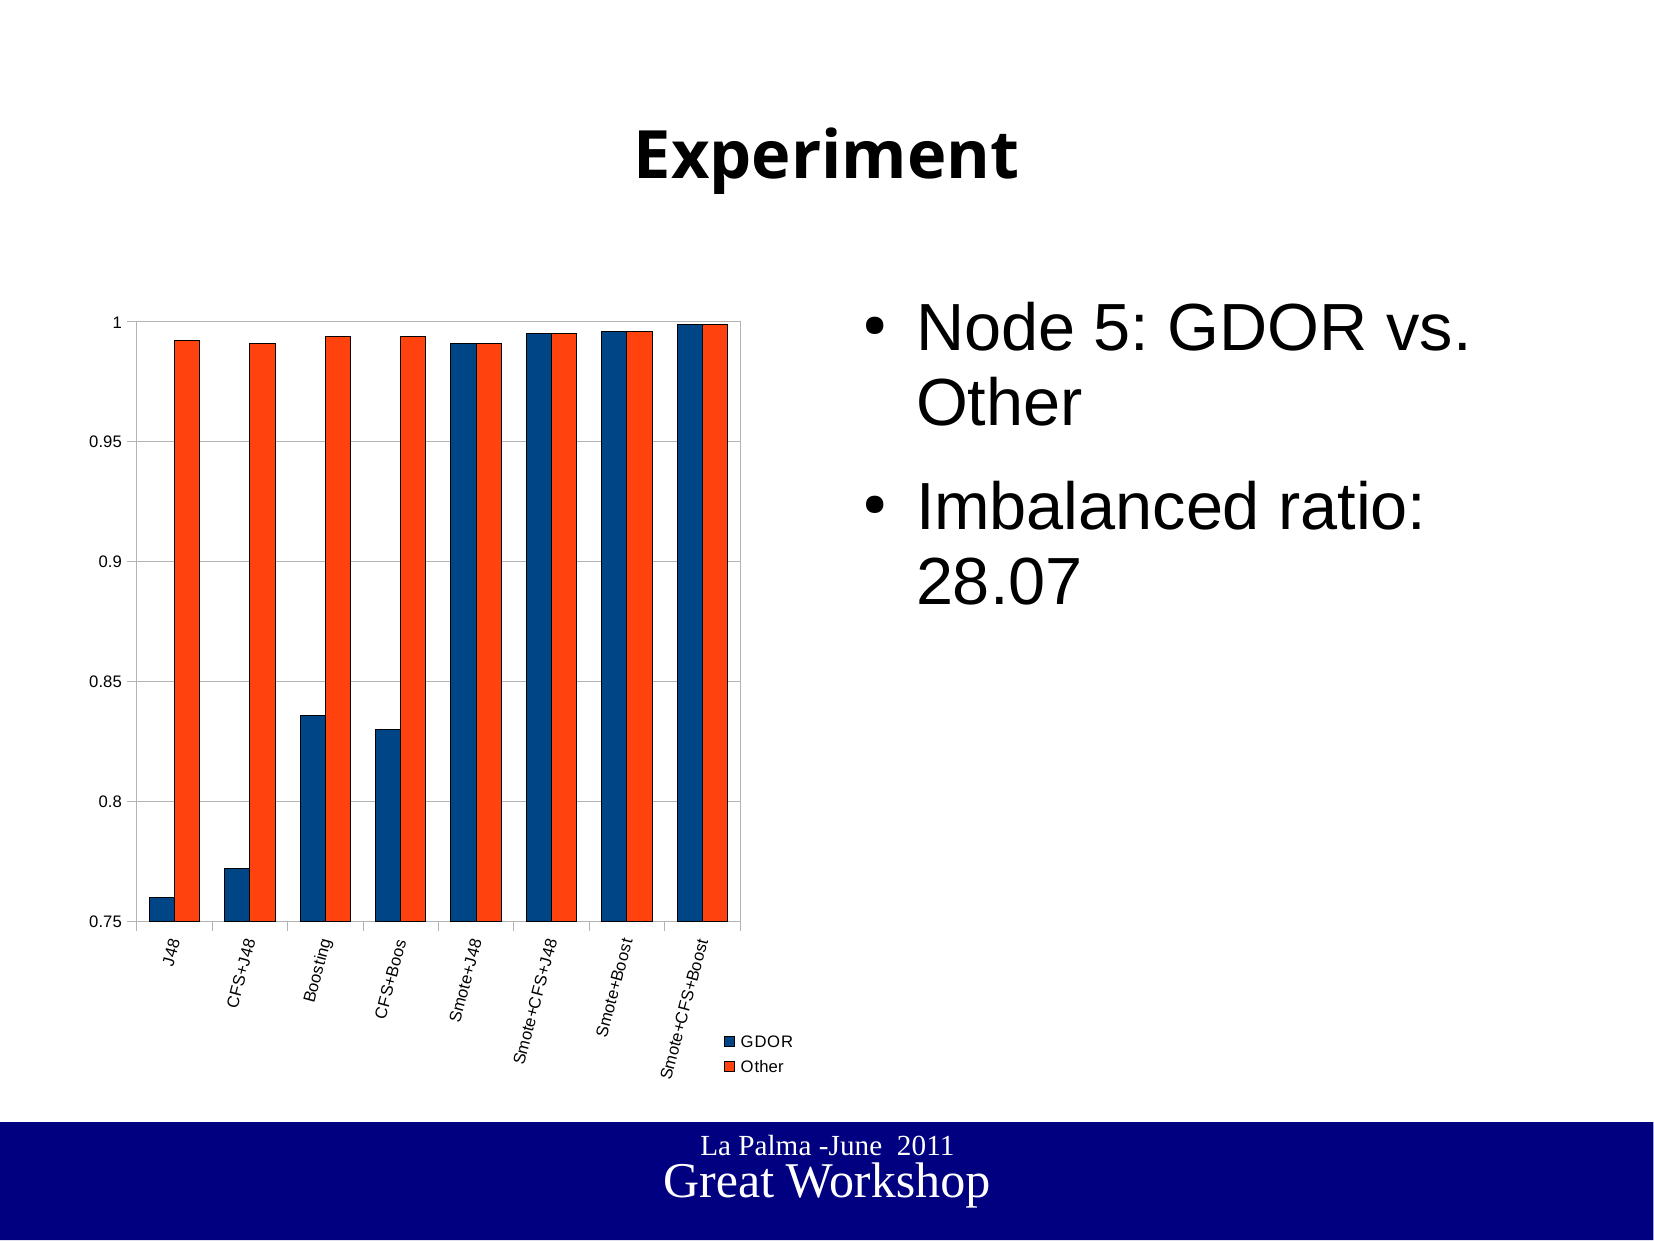

# Experiment
### Chart
| Category | GDOR | Other |
|---|---|---|
| J48 | 0.76 | 0.992 |
| CFS+J48 | 0.772 | 0.991 |
| Boosting | 0.836 | 0.994 |
| CFS+Boos | 0.83 | 0.994 |
| Smote+J48 | 0.991 | 0.991 |
| Smote+CFS+J48 | 0.995 | 0.995 |
| Smote+Boost | 0.996 | 0.996 |
| Smote+CFS+Boost | 0.999 | 0.999 |Node 5: GDOR vs. Other
Imbalanced ratio: 28.07